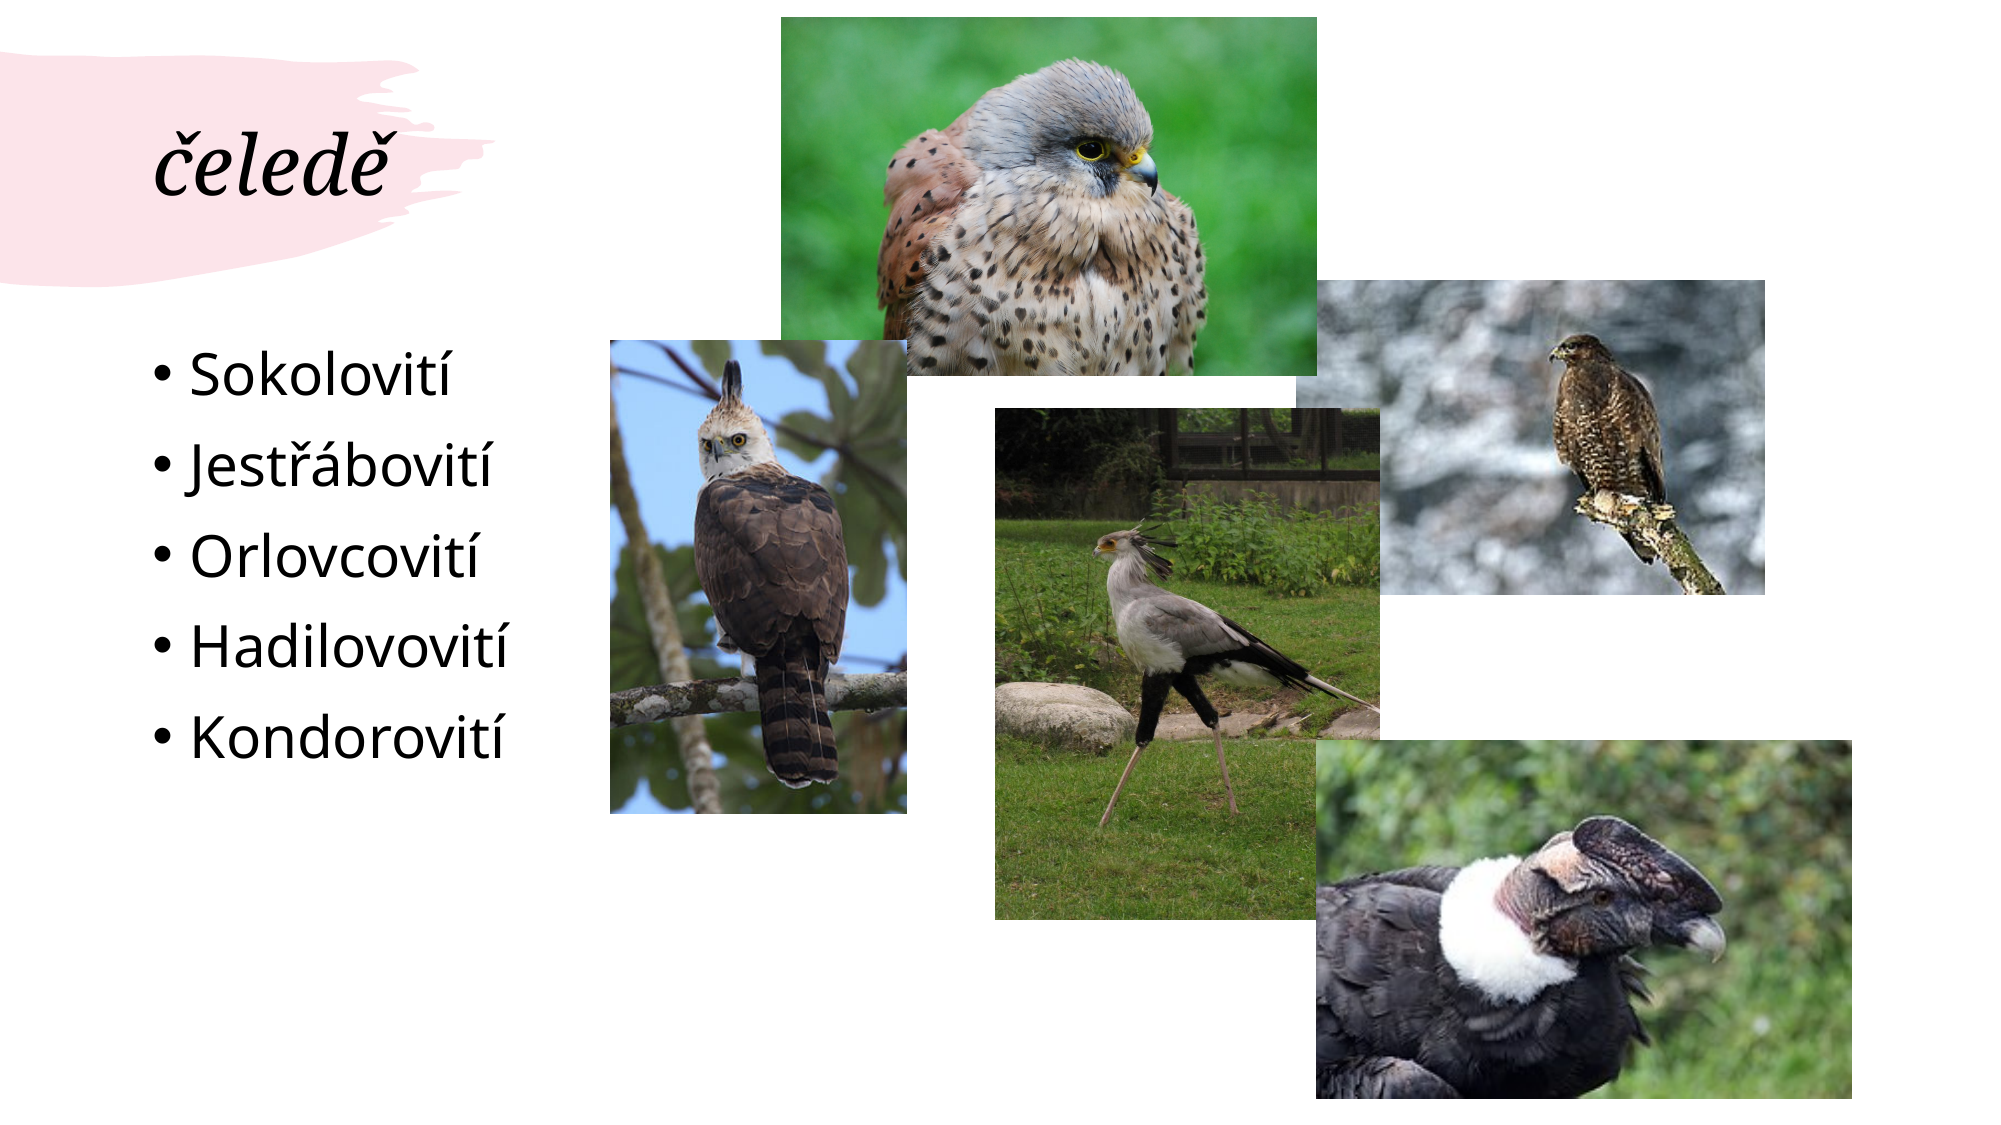

# čeledě
Sokolovití
Jestřábovití
Orlovcovití
Hadilovovití
Kondorovití